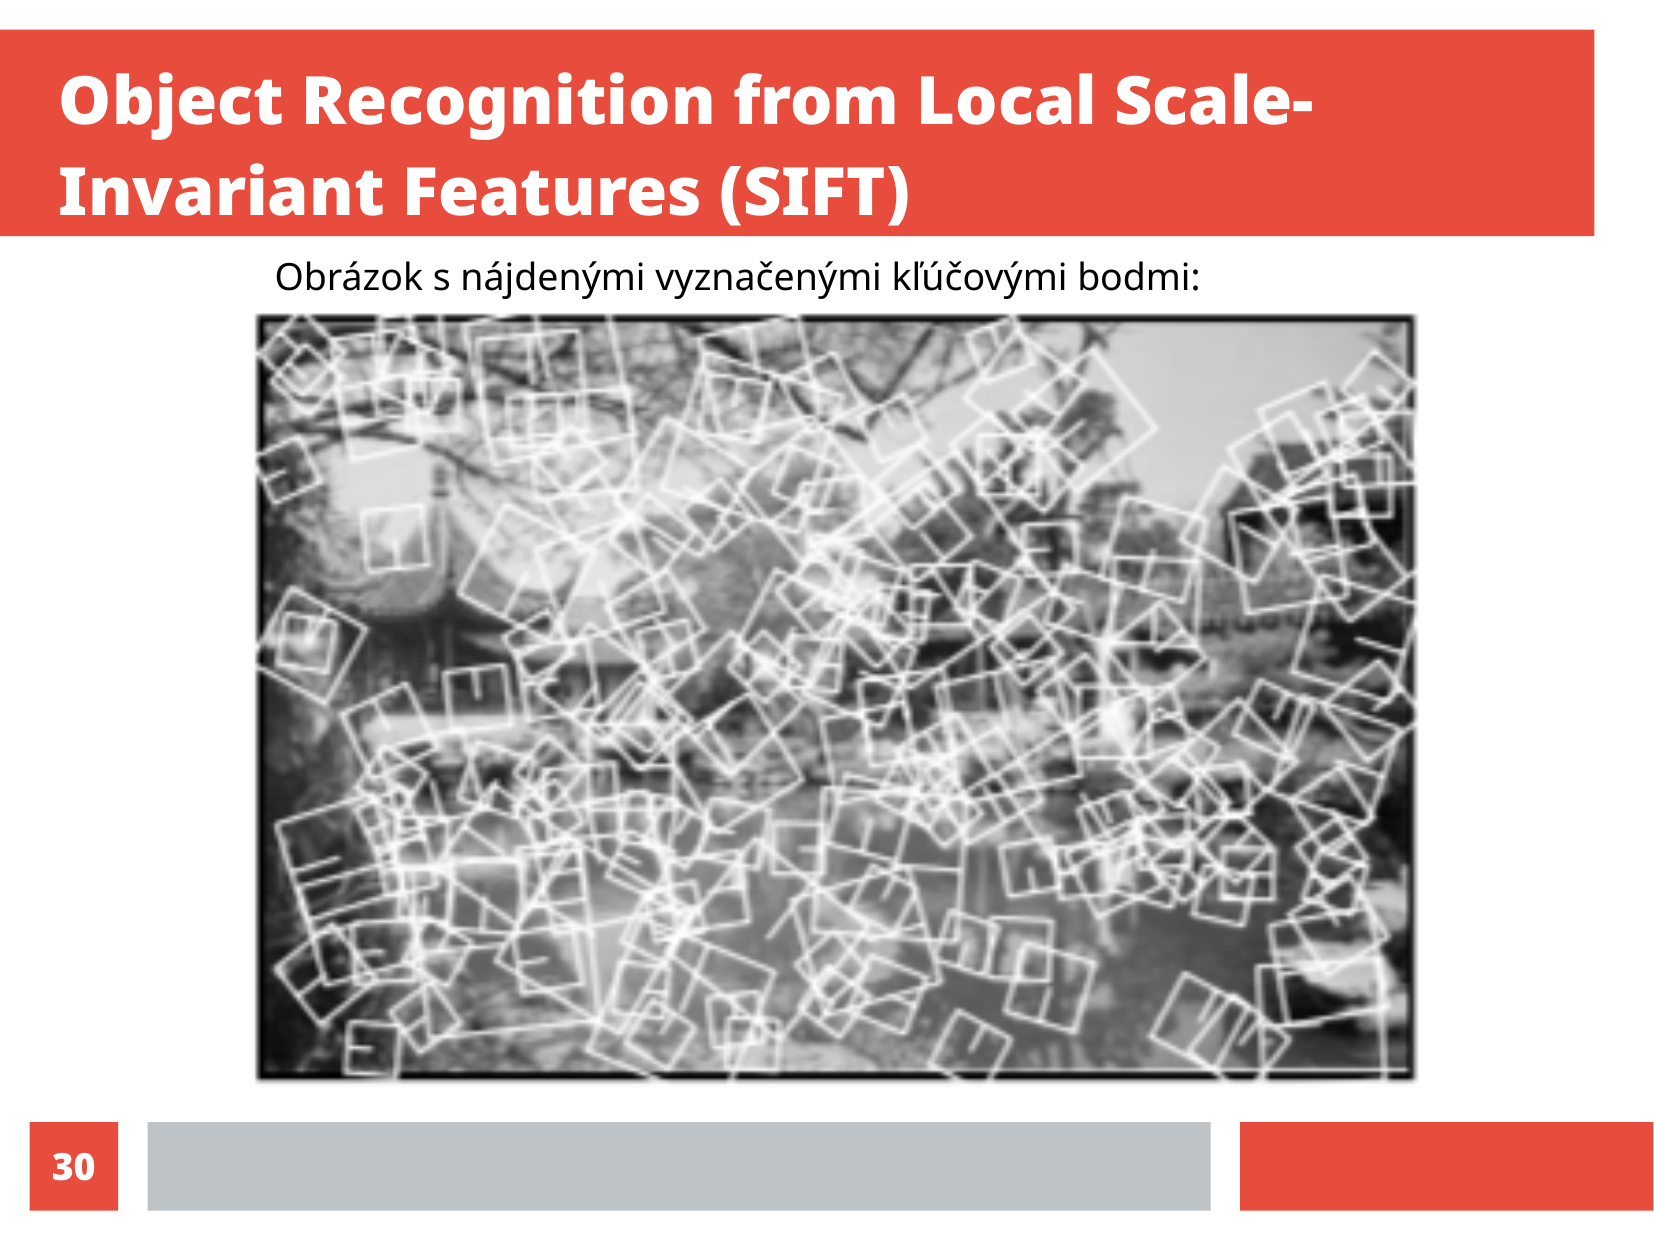

# Object Recognition from Local Scale-Invariant Features (SIFT)
Obrázok s nájdenými vyznačenými kľúčovými bodmi:
30